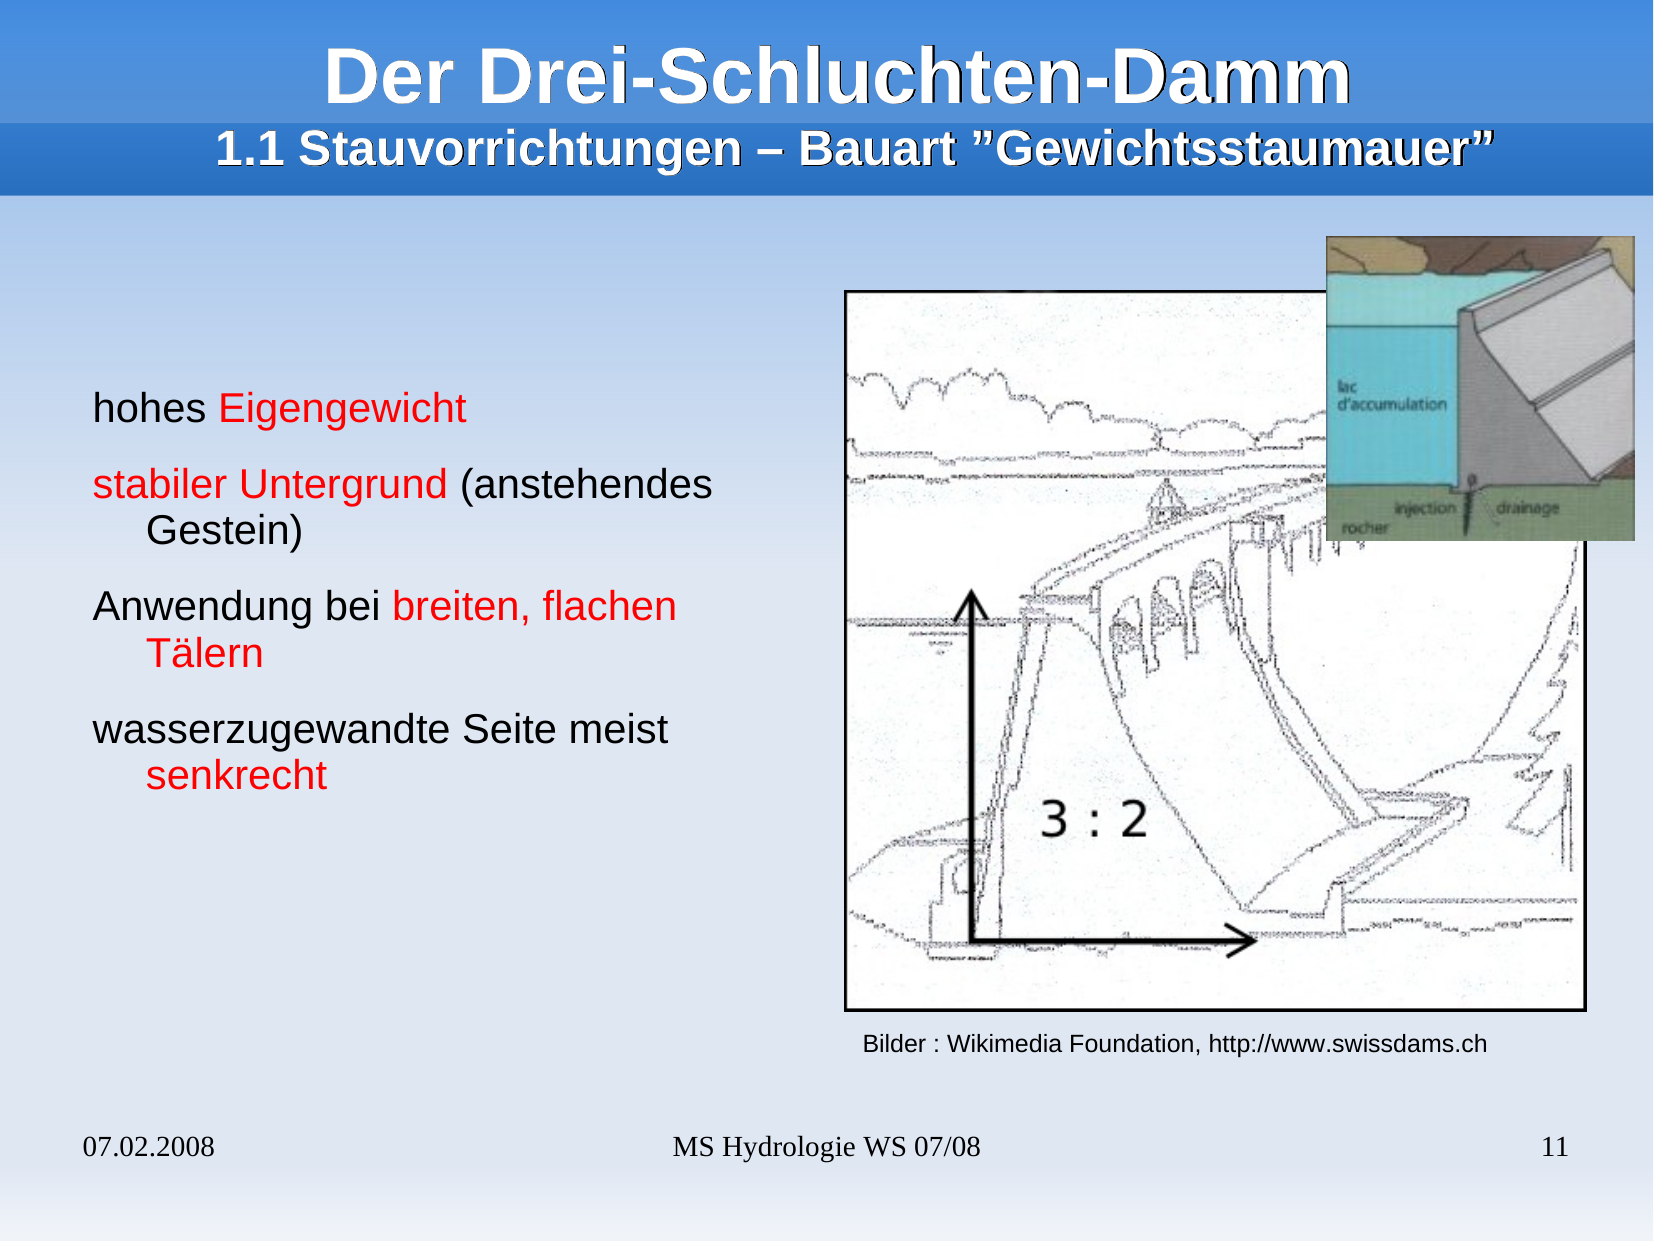

# Der Drei-Schluchten-Damm 1.1 Stauvorrichtungen – Bauart ”Gewichtsstaumauer”
hohes Eigengewicht
stabiler Untergrund (anstehendes Gestein)
Anwendung bei breiten, flachen Tälern
wasserzugewandte Seite meist senkrecht
Bilder : Wikimedia Foundation, http://www.swissdams.ch
07.02.2008
MS Hydrologie WS 07/08
11